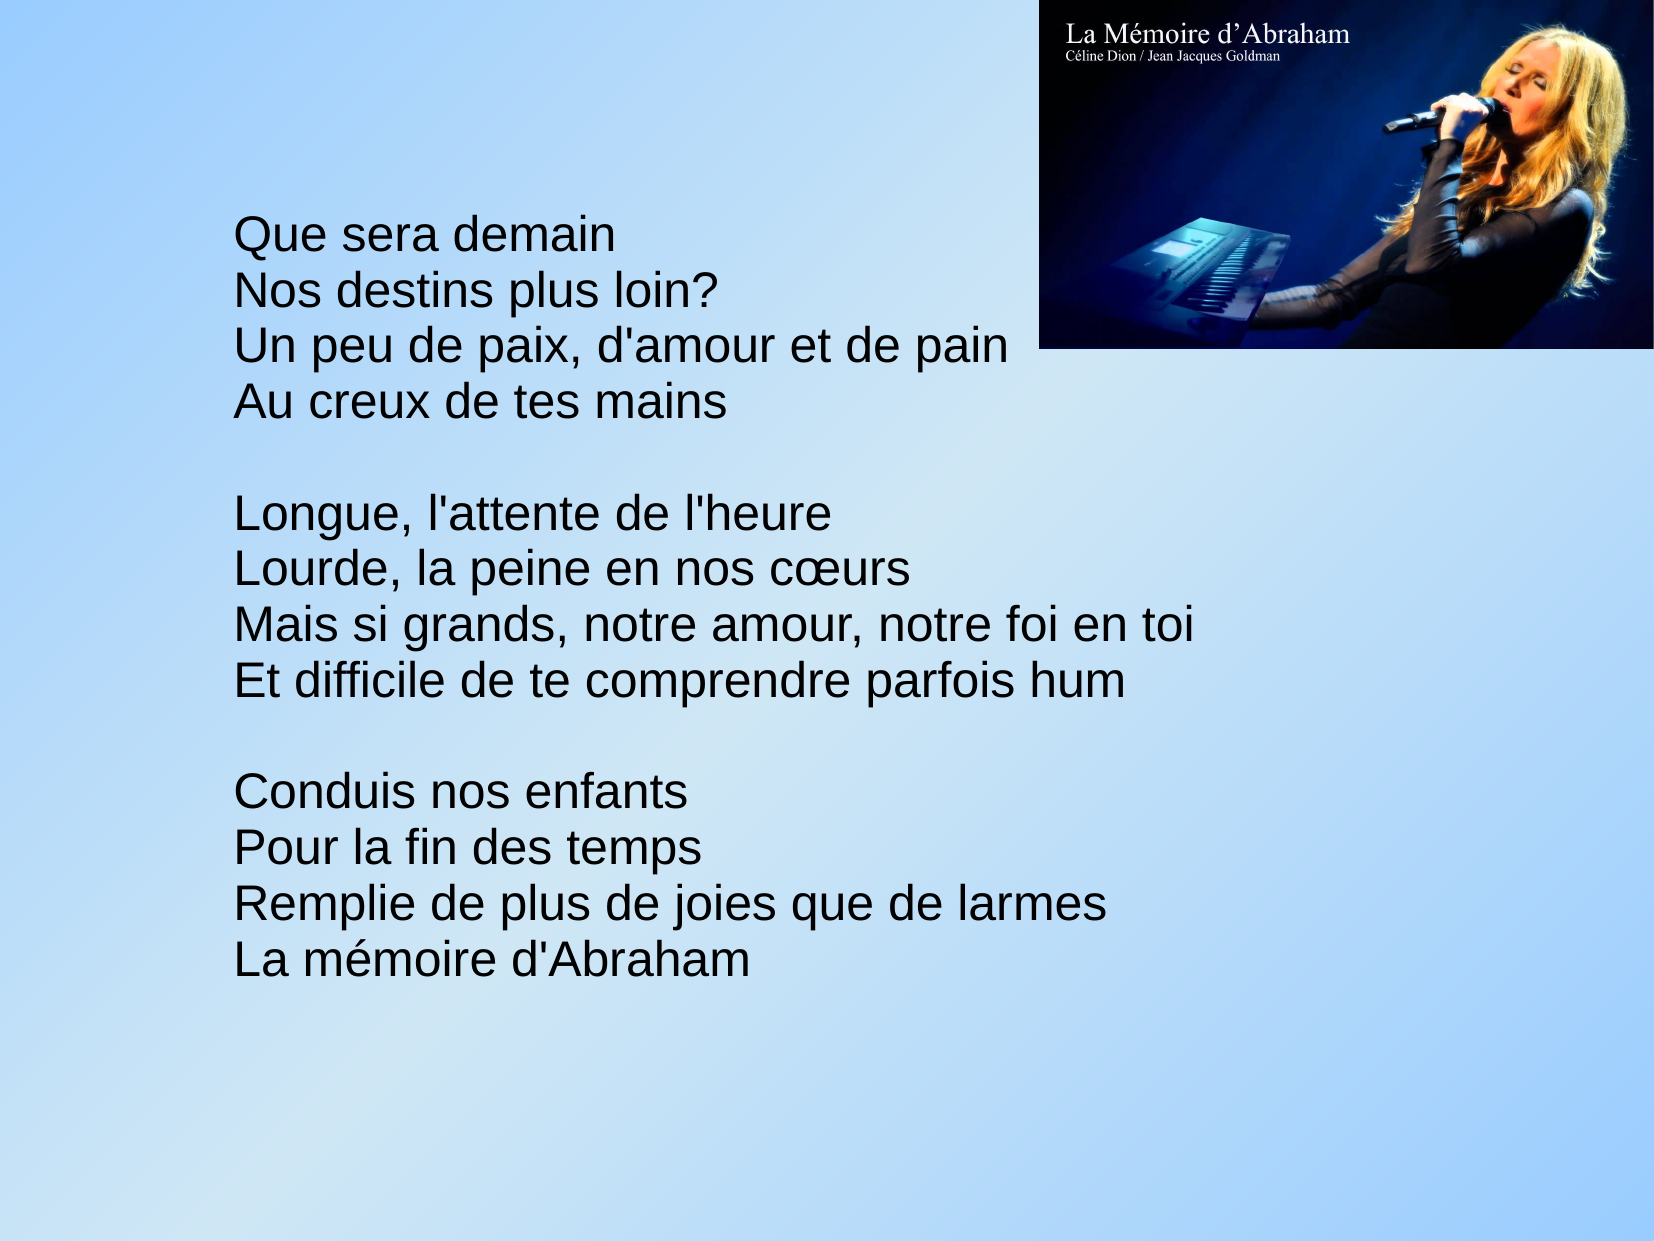

Que sera demain
Nos destins plus loin?
Un peu de paix, d'amour et de pain
Au creux de tes mains
Longue, l'attente de l'heure
Lourde, la peine en nos cœurs
Mais si grands, notre amour, notre foi en toi
Et difficile de te comprendre parfois hum
Conduis nos enfants
Pour la fin des temps
Remplie de plus de joies que de larmes
La mémoire d'Abraham